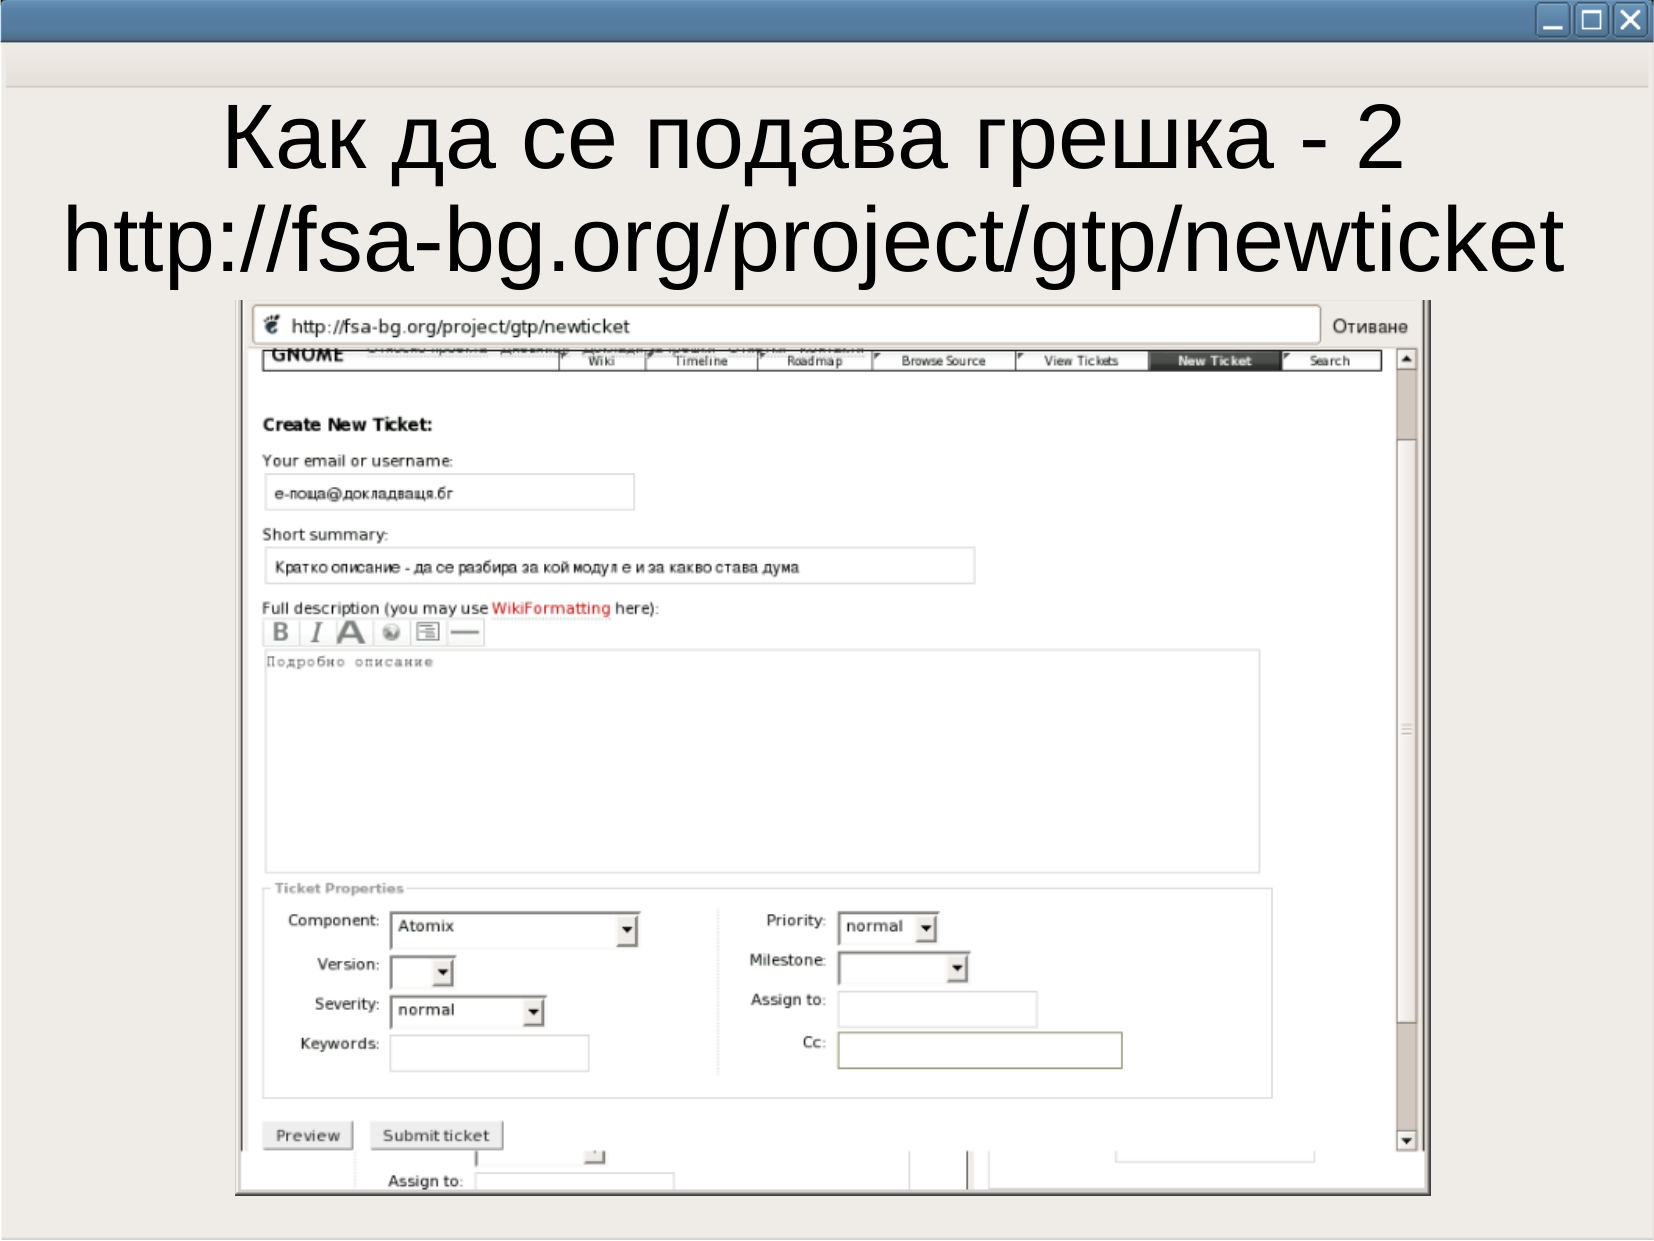

# Как да се подава грешка - 2 http://fsa-bg.org/project/gtp/newticket